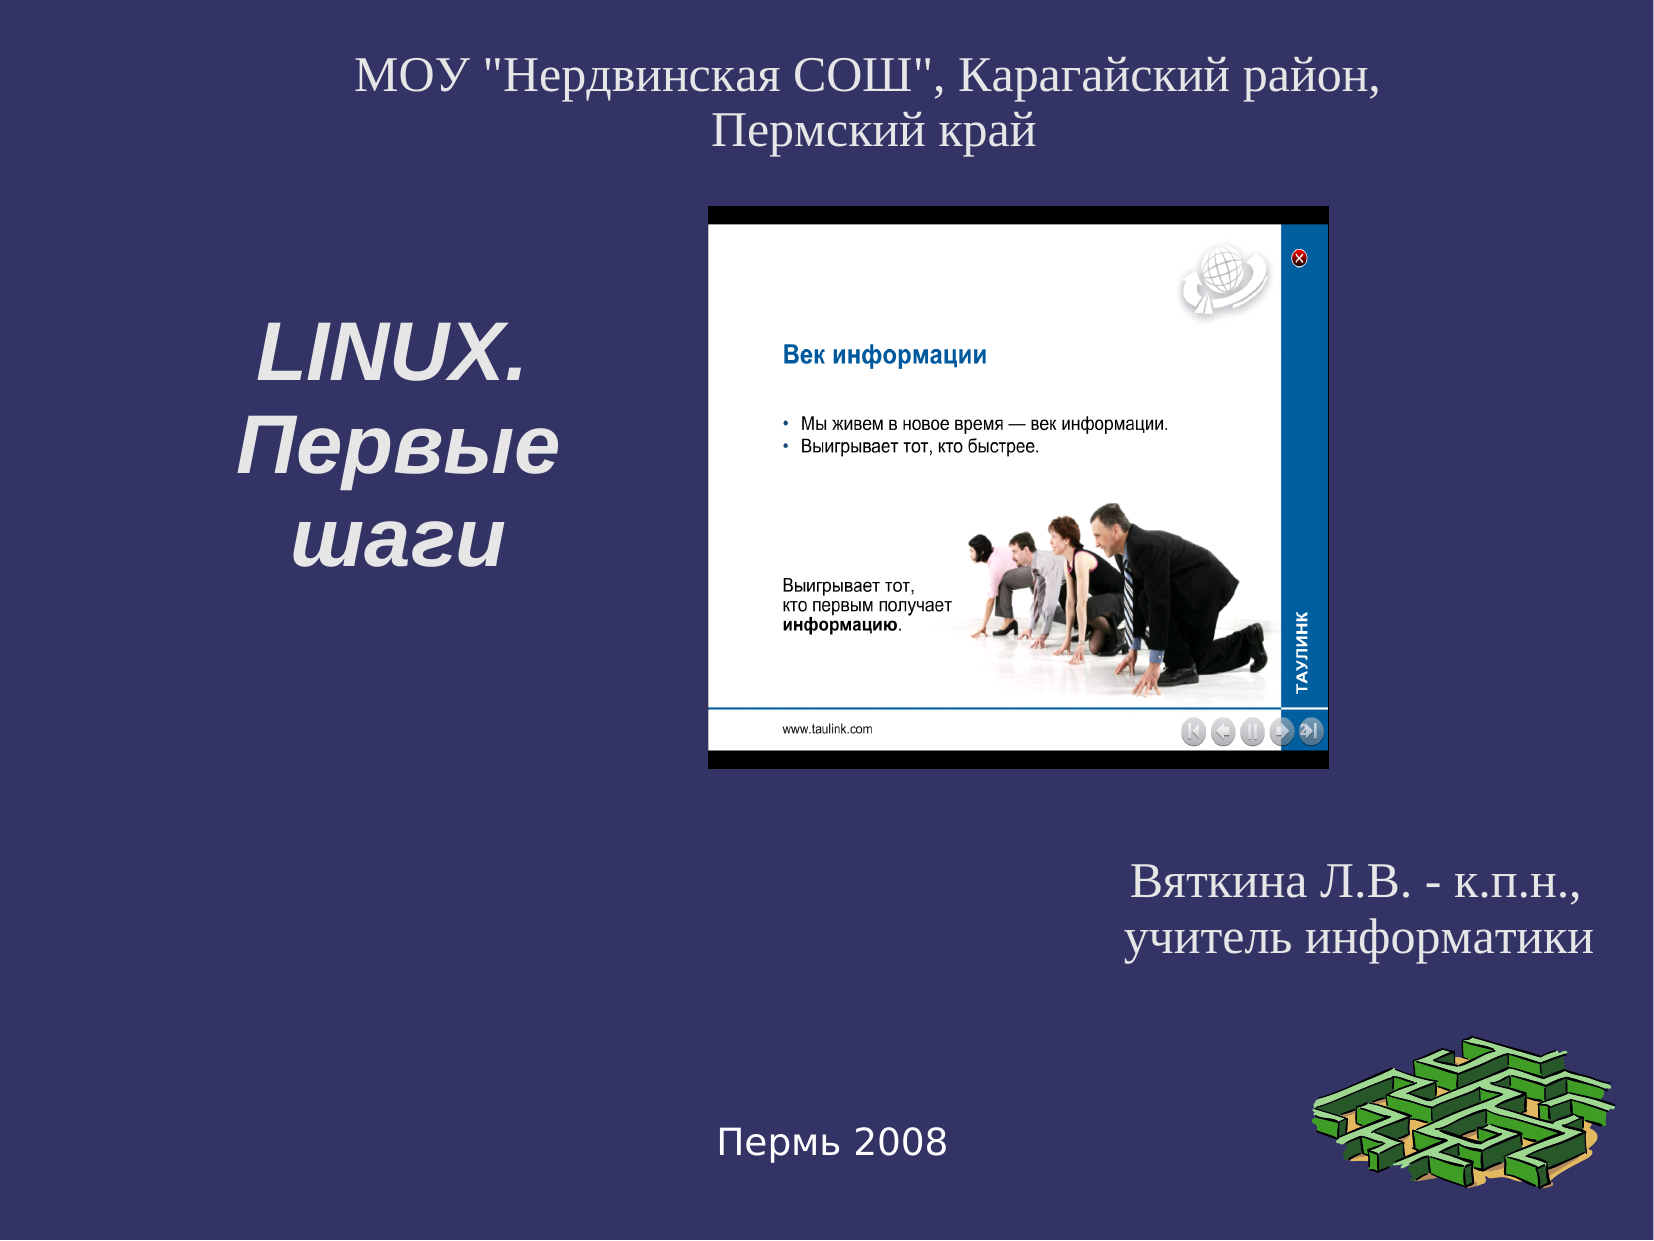

МОУ "Нердвинская СОШ", Карагайский район,
Пермский край
# LINUX. Первые шаги
Вяткина Л.В. - к.п.н.,
учитель информатики
Пермь 2008